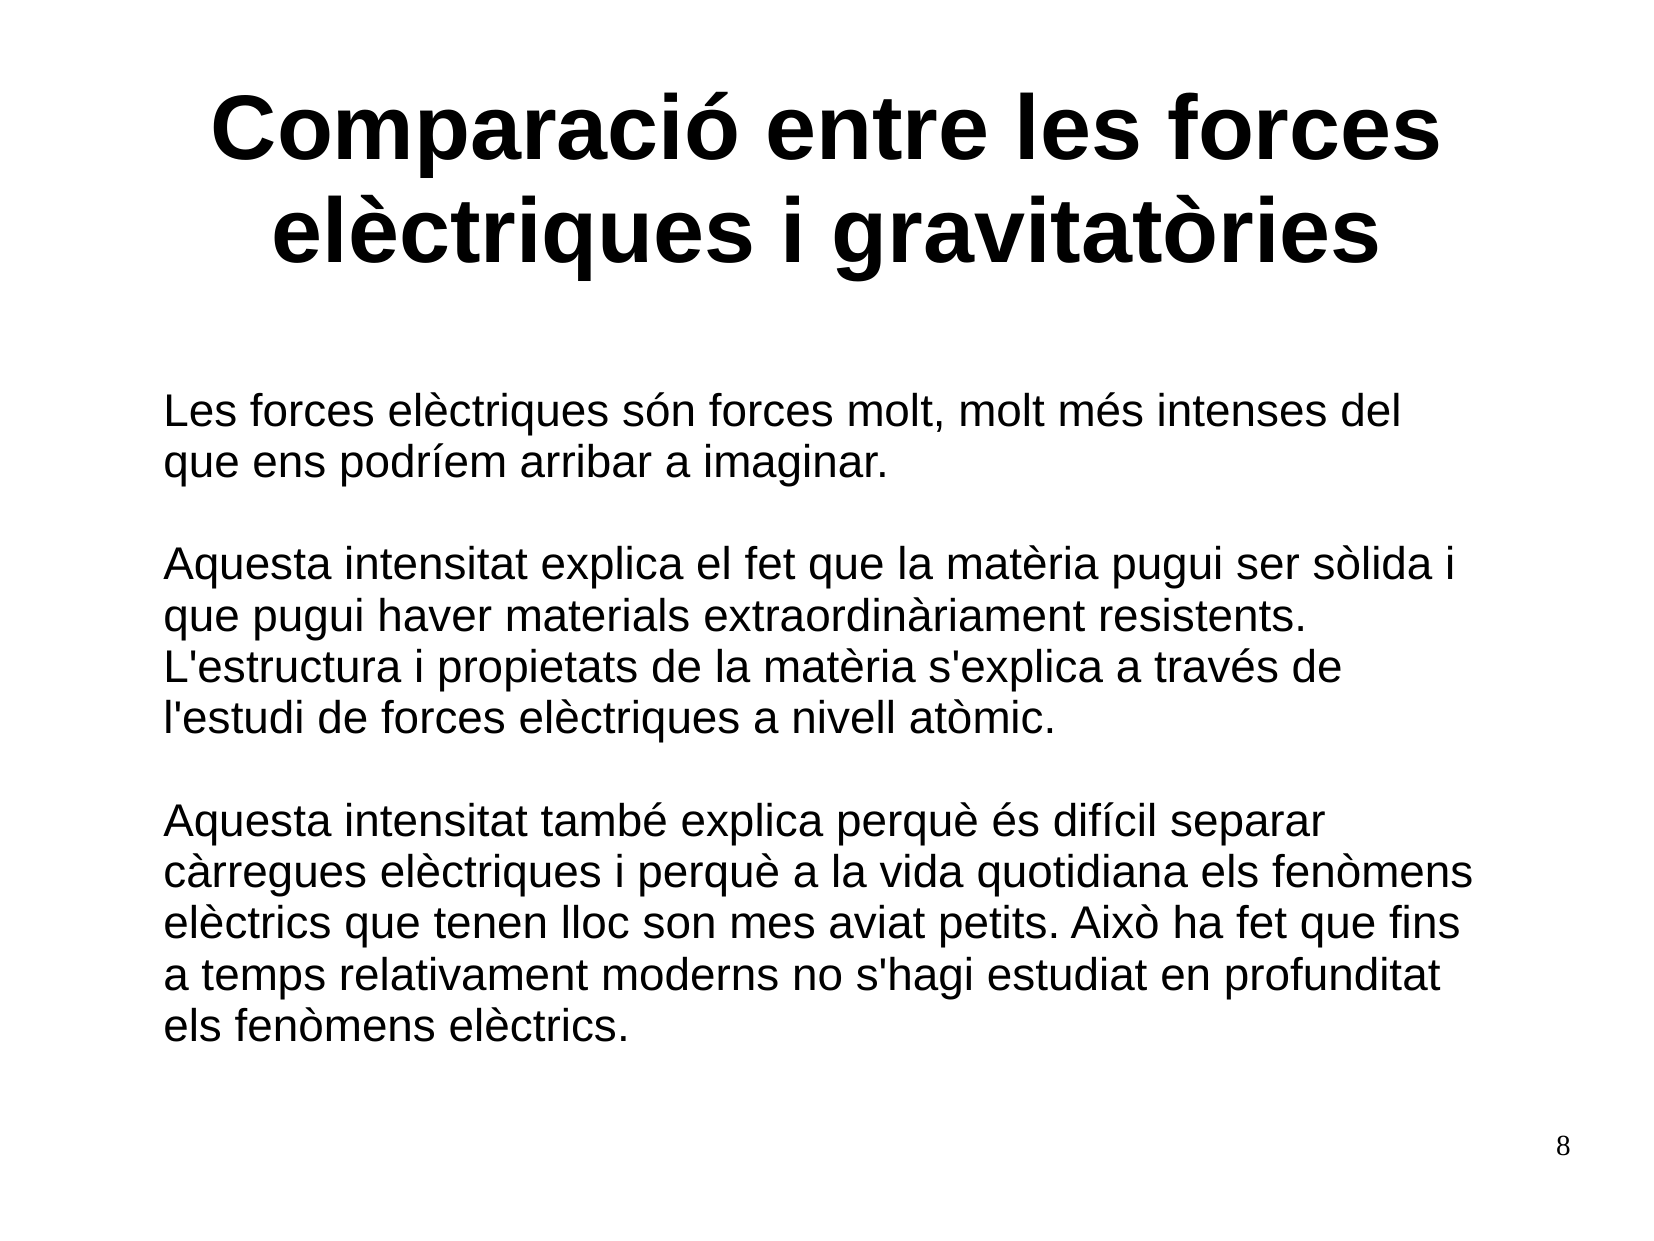

Comparació entre les forces elèctriques i gravitatòries
Les forces elèctriques són forces molt, molt més intenses del que ens podríem arribar a imaginar.
Aquesta intensitat explica el fet que la matèria pugui ser sòlida i que pugui haver materials extraordinàriament resistents. L'estructura i propietats de la matèria s'explica a través de l'estudi de forces elèctriques a nivell atòmic.
Aquesta intensitat també explica perquè és difícil separar càrregues elèctriques i perquè a la vida quotidiana els fenòmens elèctrics que tenen lloc son mes aviat petits. Això ha fet que fins a temps relativament moderns no s'hagi estudiat en profunditat els fenòmens elèctrics.
8